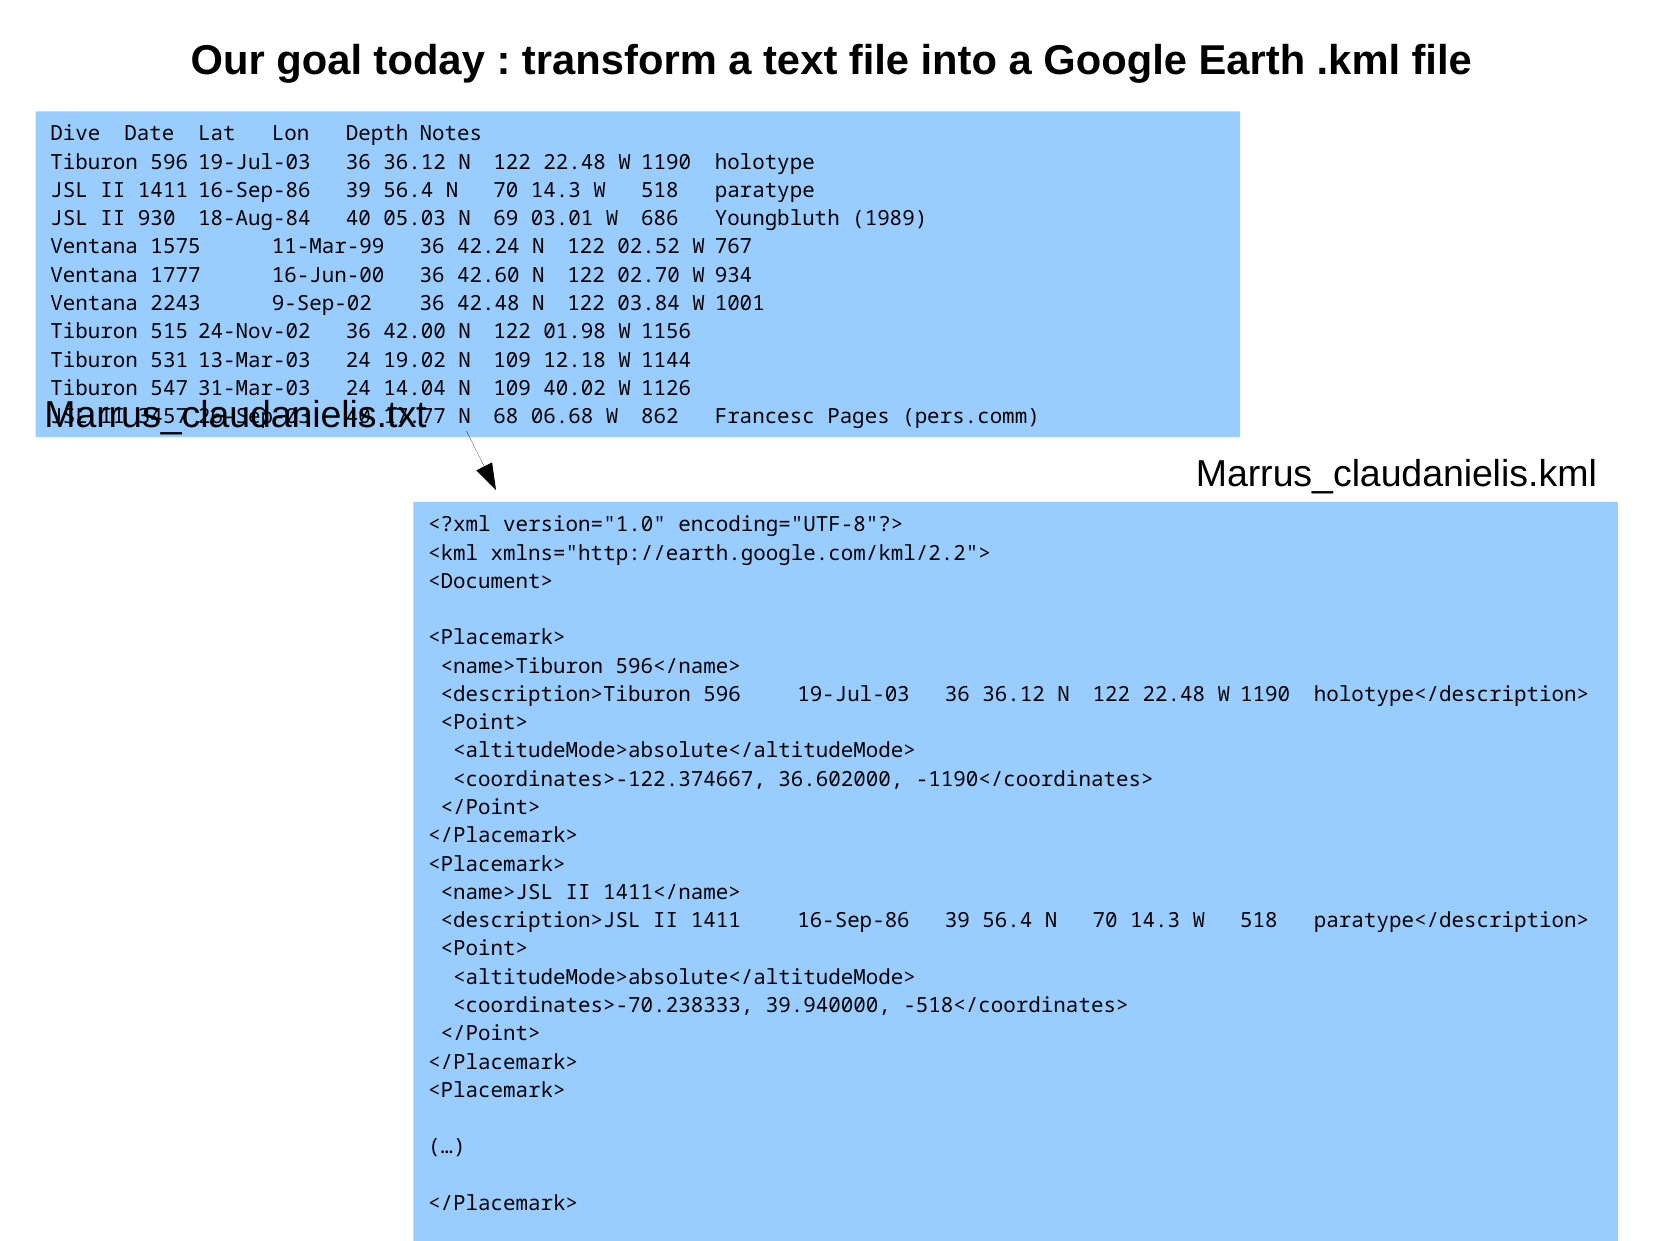

Our goal today : transform a text file into a Google Earth .kml file
Dive	Date	Lat	Lon	Depth	Notes
Tiburon 596	19-Jul-03	36 36.12 N	122 22.48 W	1190	holotype
JSL II 1411	16-Sep-86	39 56.4 N	70 14.3 W	518	paratype
JSL II 930	18-Aug-84	40 05.03 N	69 03.01 W	686	Youngbluth (1989)
Ventana 1575	11-Mar-99	36 42.24 N	122 02.52 W	767
Ventana 1777	16-Jun-00	36 42.60 N	122 02.70 W	934
Ventana 2243	9-Sep-02	36 42.48 N	122 03.84 W	1001
Tiburon 515	24-Nov-02	36 42.00 N	122 01.98 W	1156
Tiburon 531	13-Mar-03	24 19.02 N	109 12.18 W	1144
Tiburon 547	31-Mar-03	24 14.04 N	109 40.02 W	1126
JSL II 3457	26-Sep-03	40 17.77 N	68 06.68 W	862	Francesc Pages (pers.comm)
Marrus_claudanielis.txt
Marrus_claudanielis.kml
<?xml version="1.0" encoding="UTF-8"?>
<kml xmlns="http://earth.google.com/kml/2.2">
<Document>
<Placemark>
 <name>Tiburon 596</name>
 <description>Tiburon 596	19-Jul-03	36 36.12 N	122 22.48 W	1190	holotype</description>
 <Point>
 <altitudeMode>absolute</altitudeMode>
 <coordinates>-122.374667, 36.602000, -1190</coordinates>
 </Point>
</Placemark>
<Placemark>
 <name>JSL II 1411</name>
 <description>JSL II 1411	16-Sep-86	39 56.4 N	70 14.3 W	518	paratype</description>
 <Point>
 <altitudeMode>absolute</altitudeMode>
 <coordinates>-70.238333, 39.940000, -518</coordinates>
 </Point>
</Placemark>
<Placemark>
(…)
</Placemark>
</Document>
</kml>